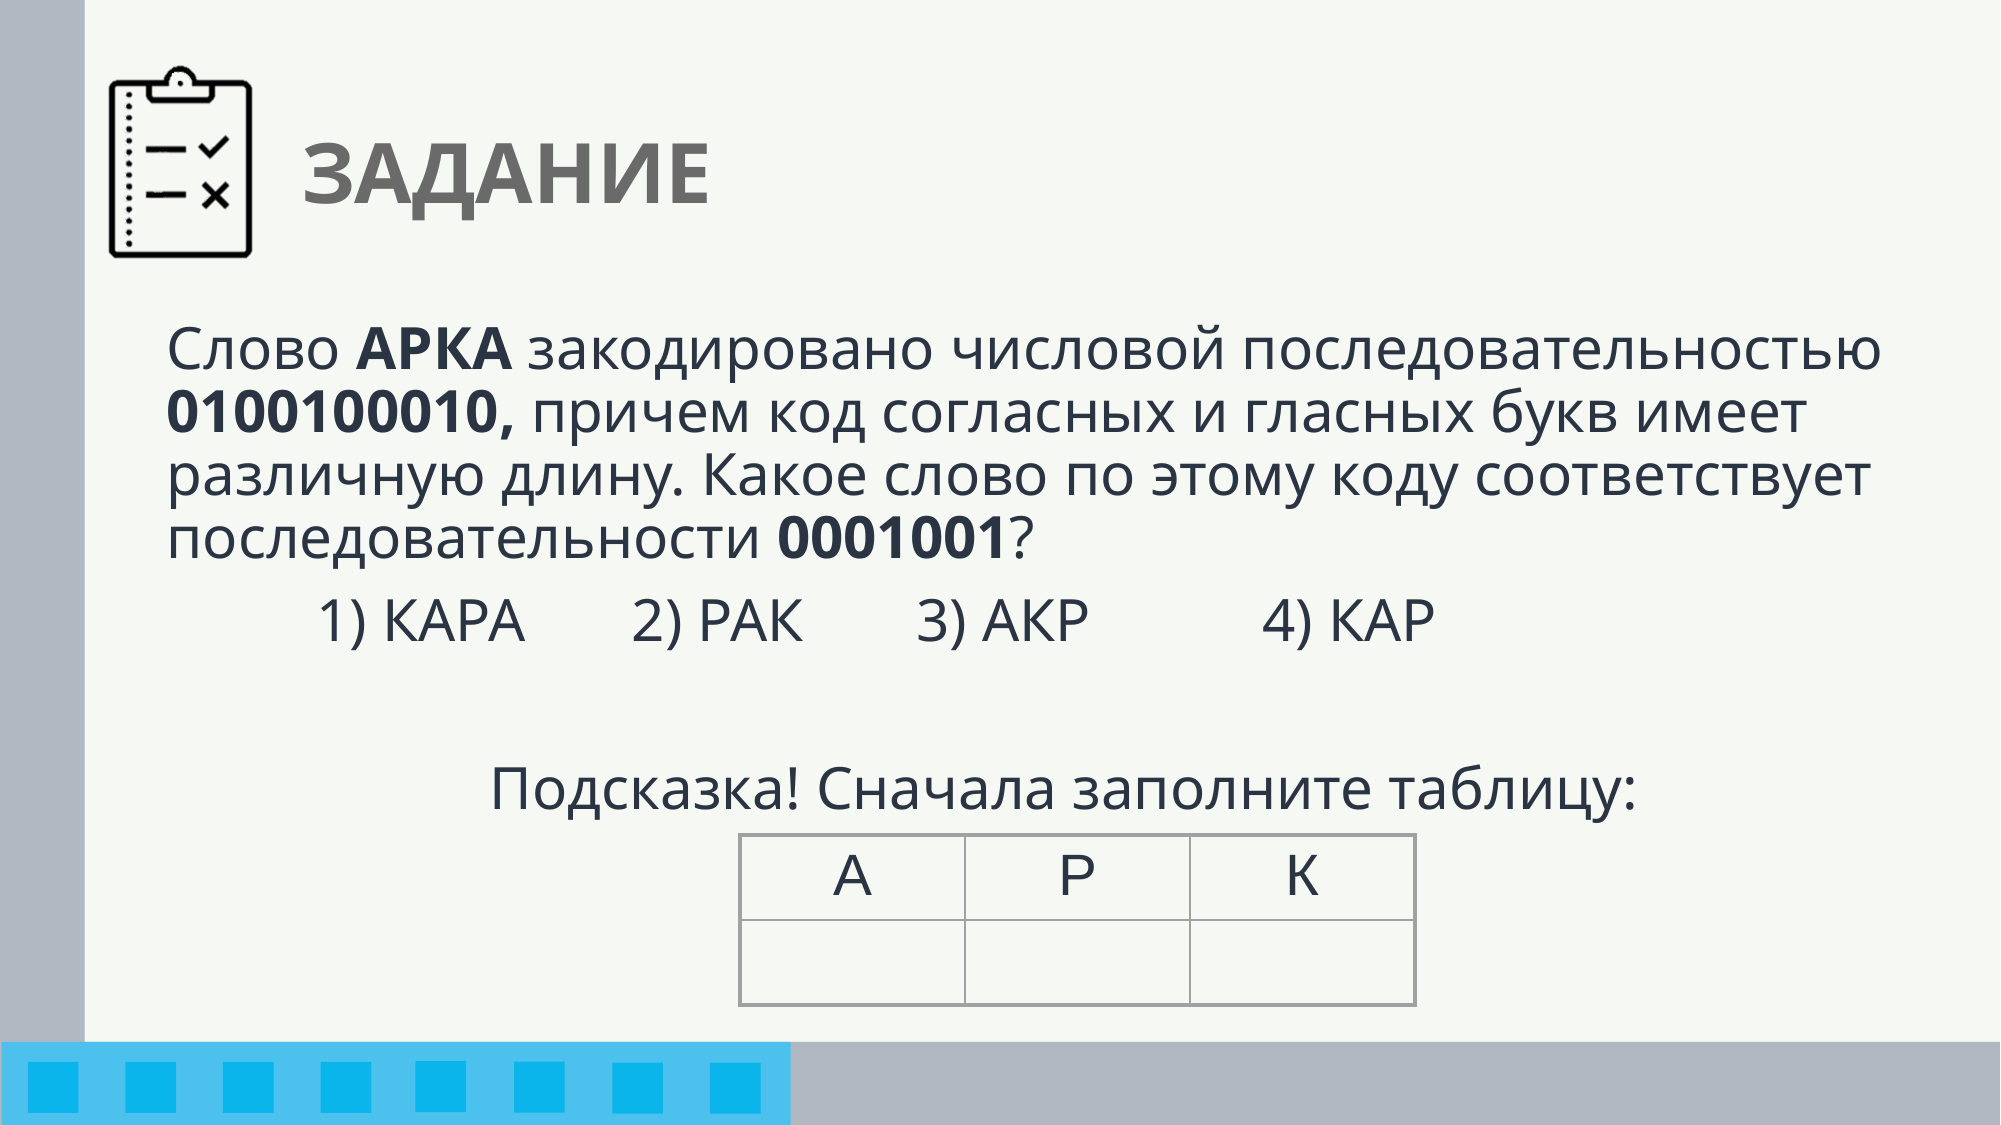

# ЗАДАНИЕ
Слово АРКА закодировано числовой последовательностью 0100100010, причем код согласных и гласных букв имеет различную длину. Какое слово по этому коду соответствует последовательности 0001001?
	1) КАРА 2) РАК	3) АКР	 4) КАР
Подсказка! Сначала заполните таблицу:
| А | Р | К |
| --- | --- | --- |
| | | |